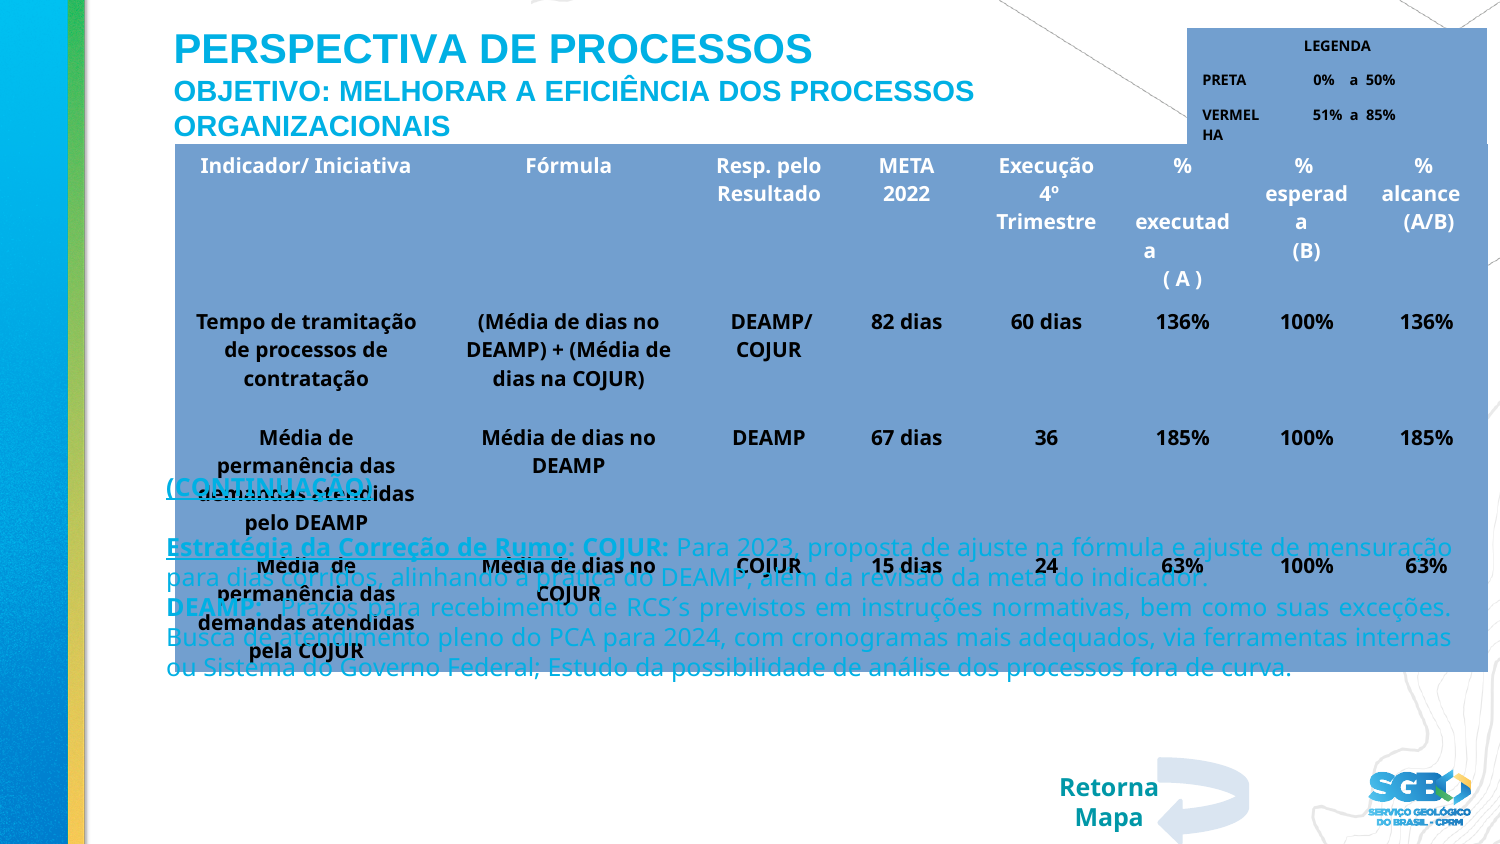

PERSPECTIVA DE PROCESSOS
OBJETIVO: MELHORAR A EFICIÊNCIA DOS PROCESSOS
ORGANIZACIONAIS
PERSPECTIVA DE VALOR PARA CLIENTES E USUÁRIOS
| LEGENDA | | |
| --- | --- | --- |
| PRETA | 0% a 50% | |
| VERMELHA | 51% a 85% | |
| AMARELA | 86% a 95% | |
| VERDE | 96% a 100% | |
| Indicador/ Iniciativa | Fórmula | Resp. pelo Resultado | META 2022 | Execução 4º Trimestre | % executada ( A ) | % esperada (B) | % alcance (A/B) |
| --- | --- | --- | --- | --- | --- | --- | --- |
| Tempo de tramitação de processos de contratação | (Média de dias no DEAMP) + (Média de dias na COJUR) | DEAMP/ COJUR | 82 dias | 60 dias | 136% | 100% | 136% |
| Média de permanência das demandas atendidas pelo DEAMP | Média de dias no DEAMP | DEAMP | 67 dias | 36 | 185% | 100% | 185% |
| Média de permanência das demandas atendidas pela COJUR | Média de dias no COJUR | COJUR | 15 dias | 24 | 63% | 100% | 63% |
(CONTINUAÇÃO)
Estratégia da Correção de Rumo: COJUR: Para 2023, proposta de ajuste na fórmula e ajuste de mensuração para dias corridos, alinhando à prática do DEAMP, além da revisão da meta do indicador.
DEAMP: Prazos para recebimento de RCS´s previstos em instruções normativas, bem como suas exceções. Busca de atendimento pleno do PCA para 2024, com cronogramas mais adequados, via ferramentas internas ou Sistema do Governo Federal; Estudo da possibilidade de análise dos processos fora de curva.
Retorna Mapa